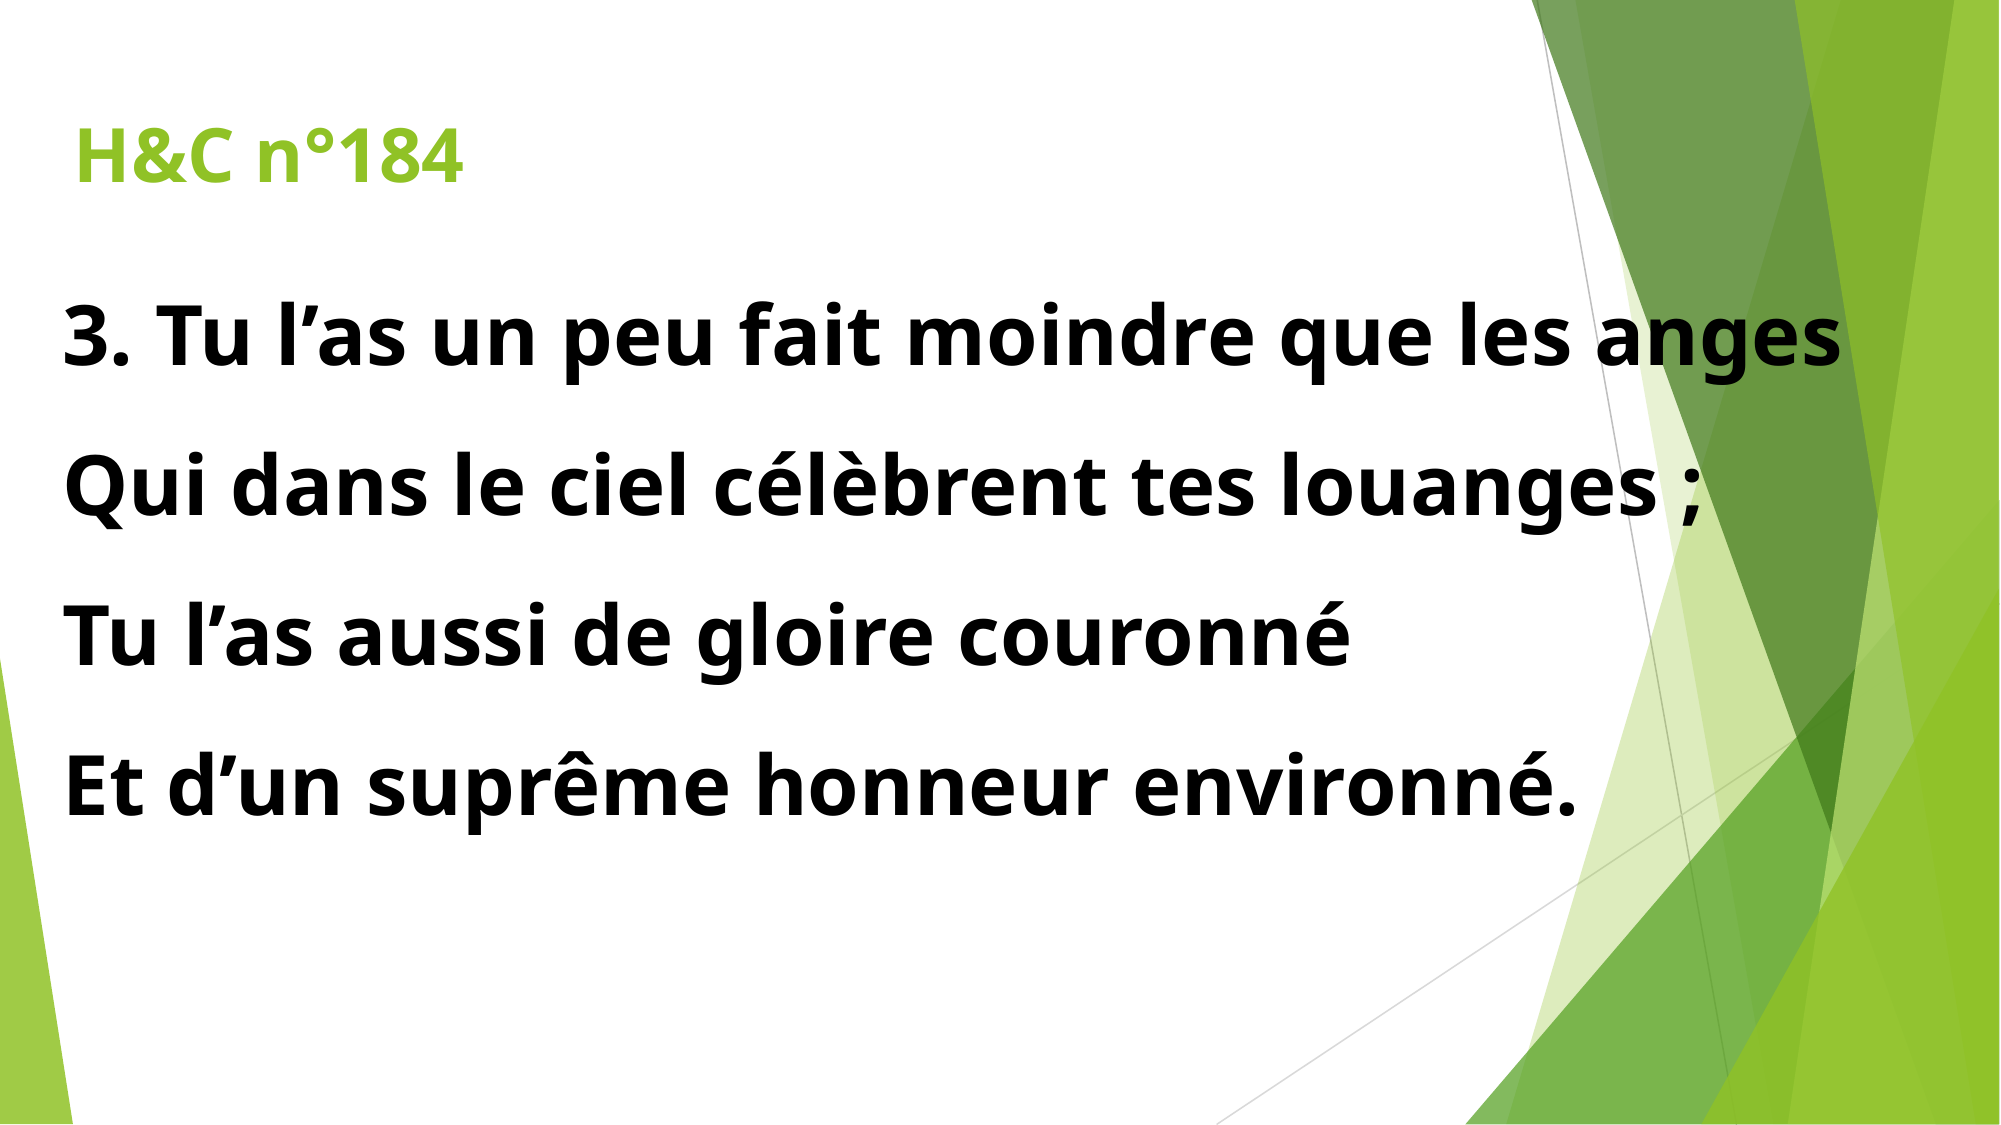

H&C n°184
3. Tu l’as un peu fait moindre que les anges
Qui dans le ciel célèbrent tes louanges ;
Tu l’as aussi de gloire couronné
Et d’un suprême honneur environné.